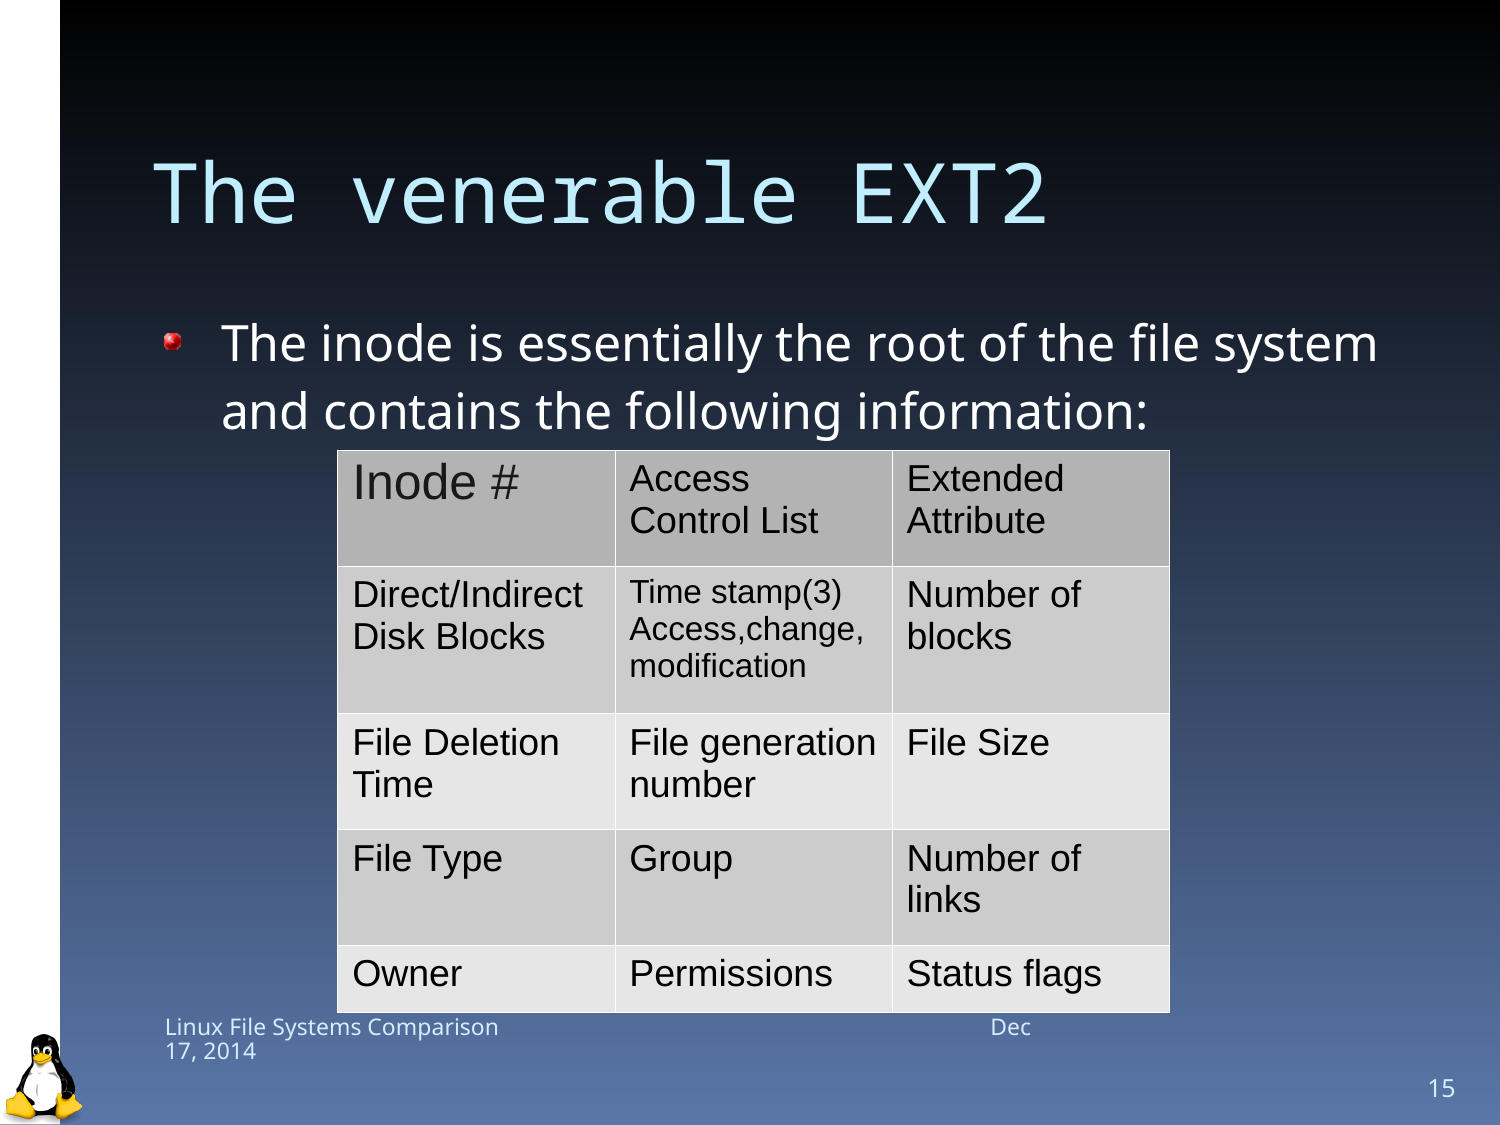

# The venerable EXT2
The inode is essentially the root of the file system and contains the following information:
| Inode # | Access Control List | Extended Attribute |
| --- | --- | --- |
| Direct/Indirect Disk Blocks | Time stamp(3) Access,change, modification | Number of blocks |
| File Deletion Time | File generation number | File Size |
| File Type | Group | Number of links |
| Owner | Permissions | Status flags |
Linux File Systems Comparison Dec 17, 2014
Dec 17, 2014
15